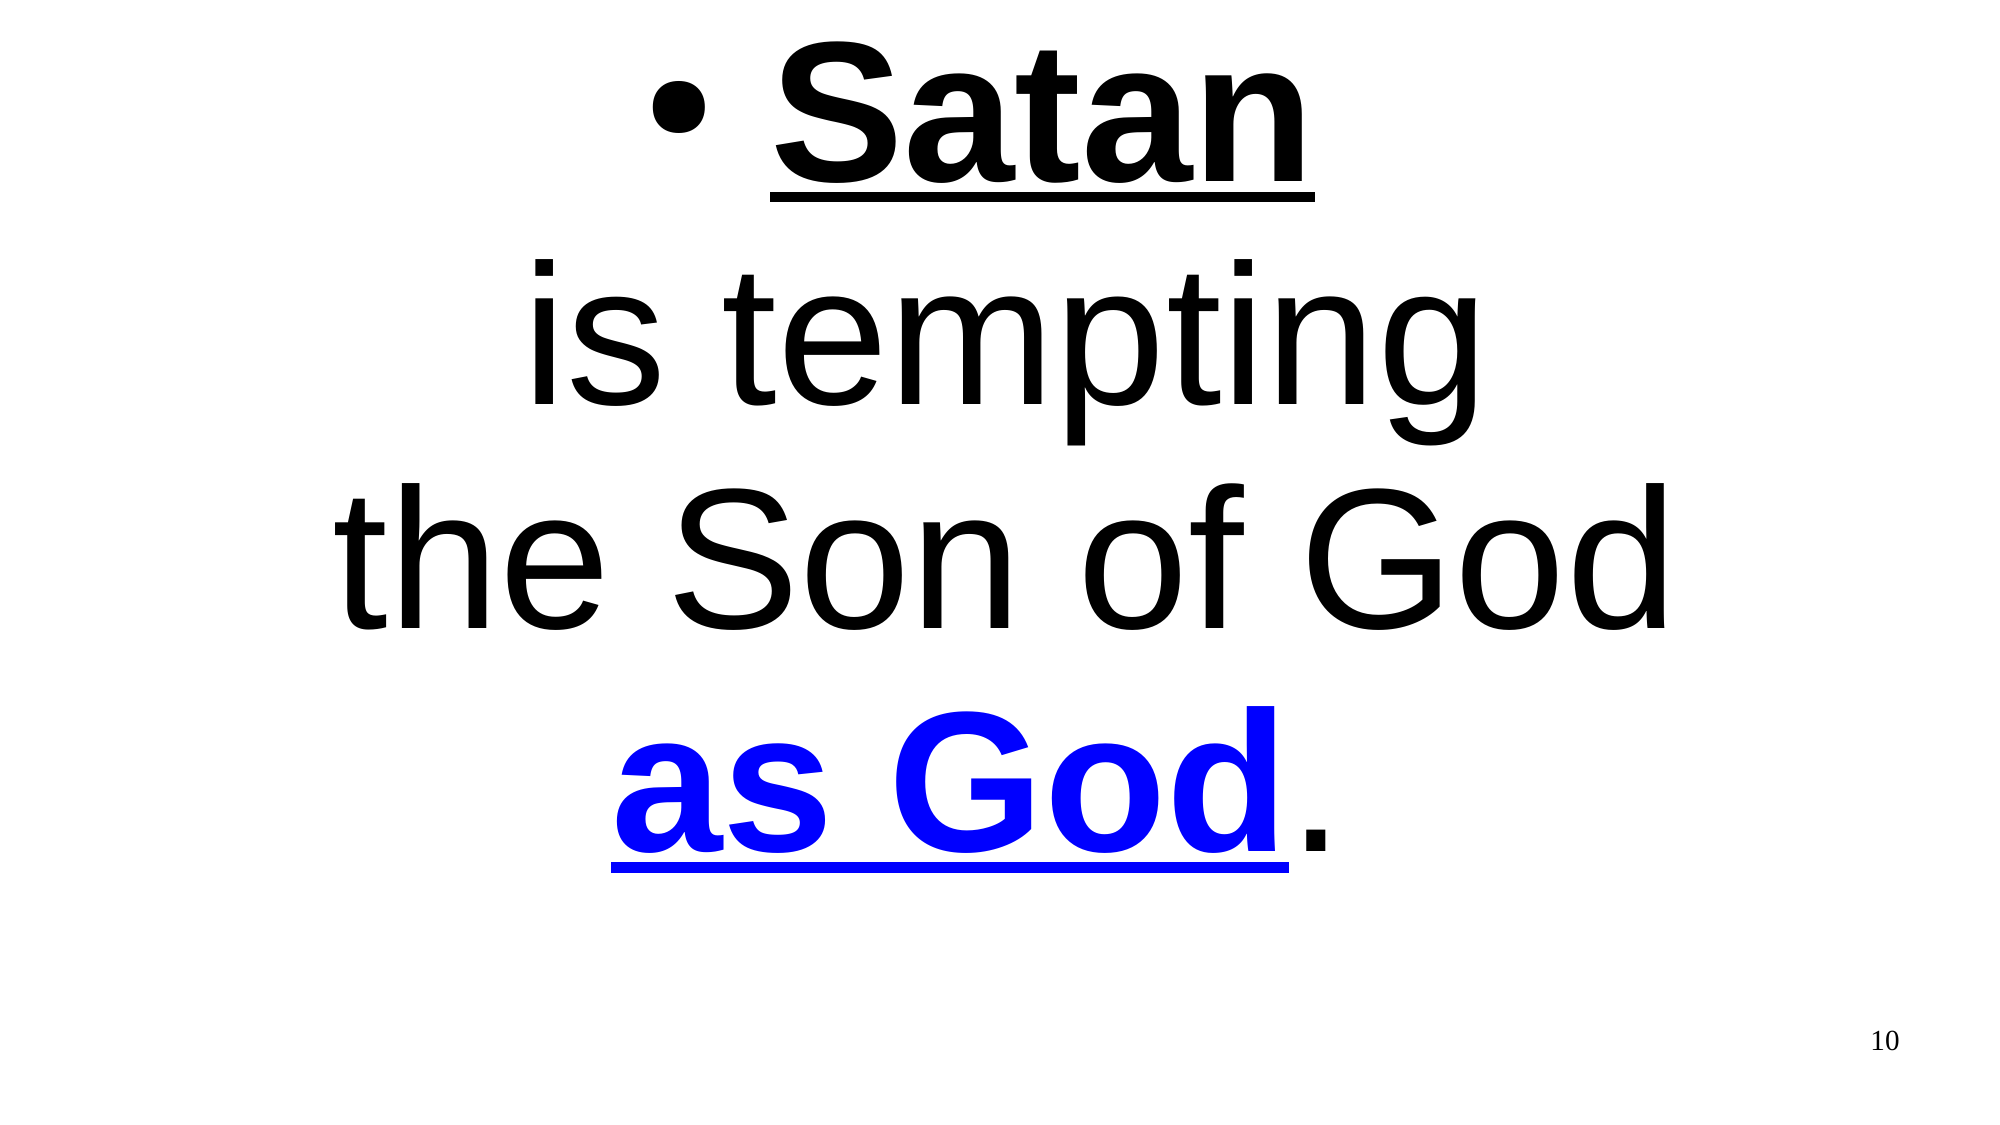

# Satan is tempting the Son of God as God.
10